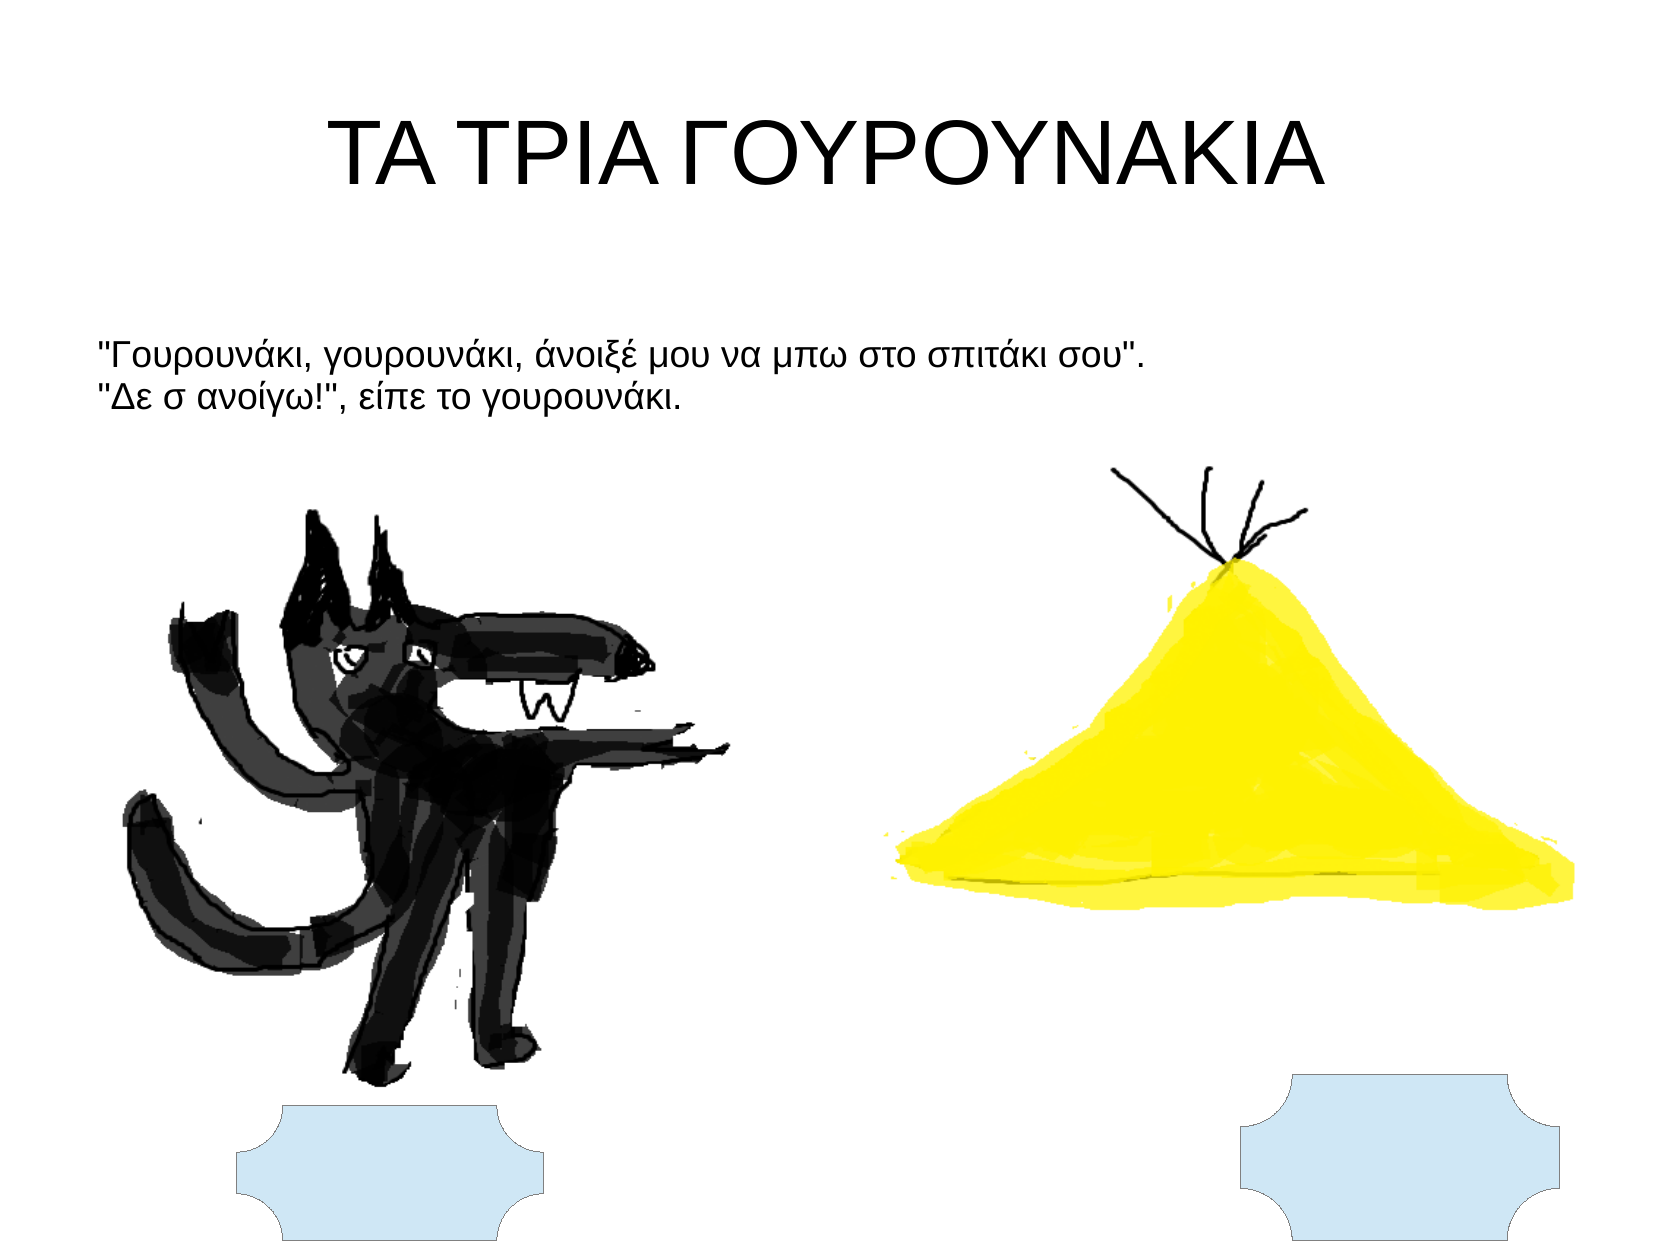

# ΤΑ ΤΡΙΑ ΓΟΥΡΟΥΝΑΚΙΑ
"Γουρουνάκι, γουρουνάκι, άνοιξέ μου να μπω στο σπιτάκι σου".
"Δε σ ανοίγω!", είπε το γουρουνάκι.